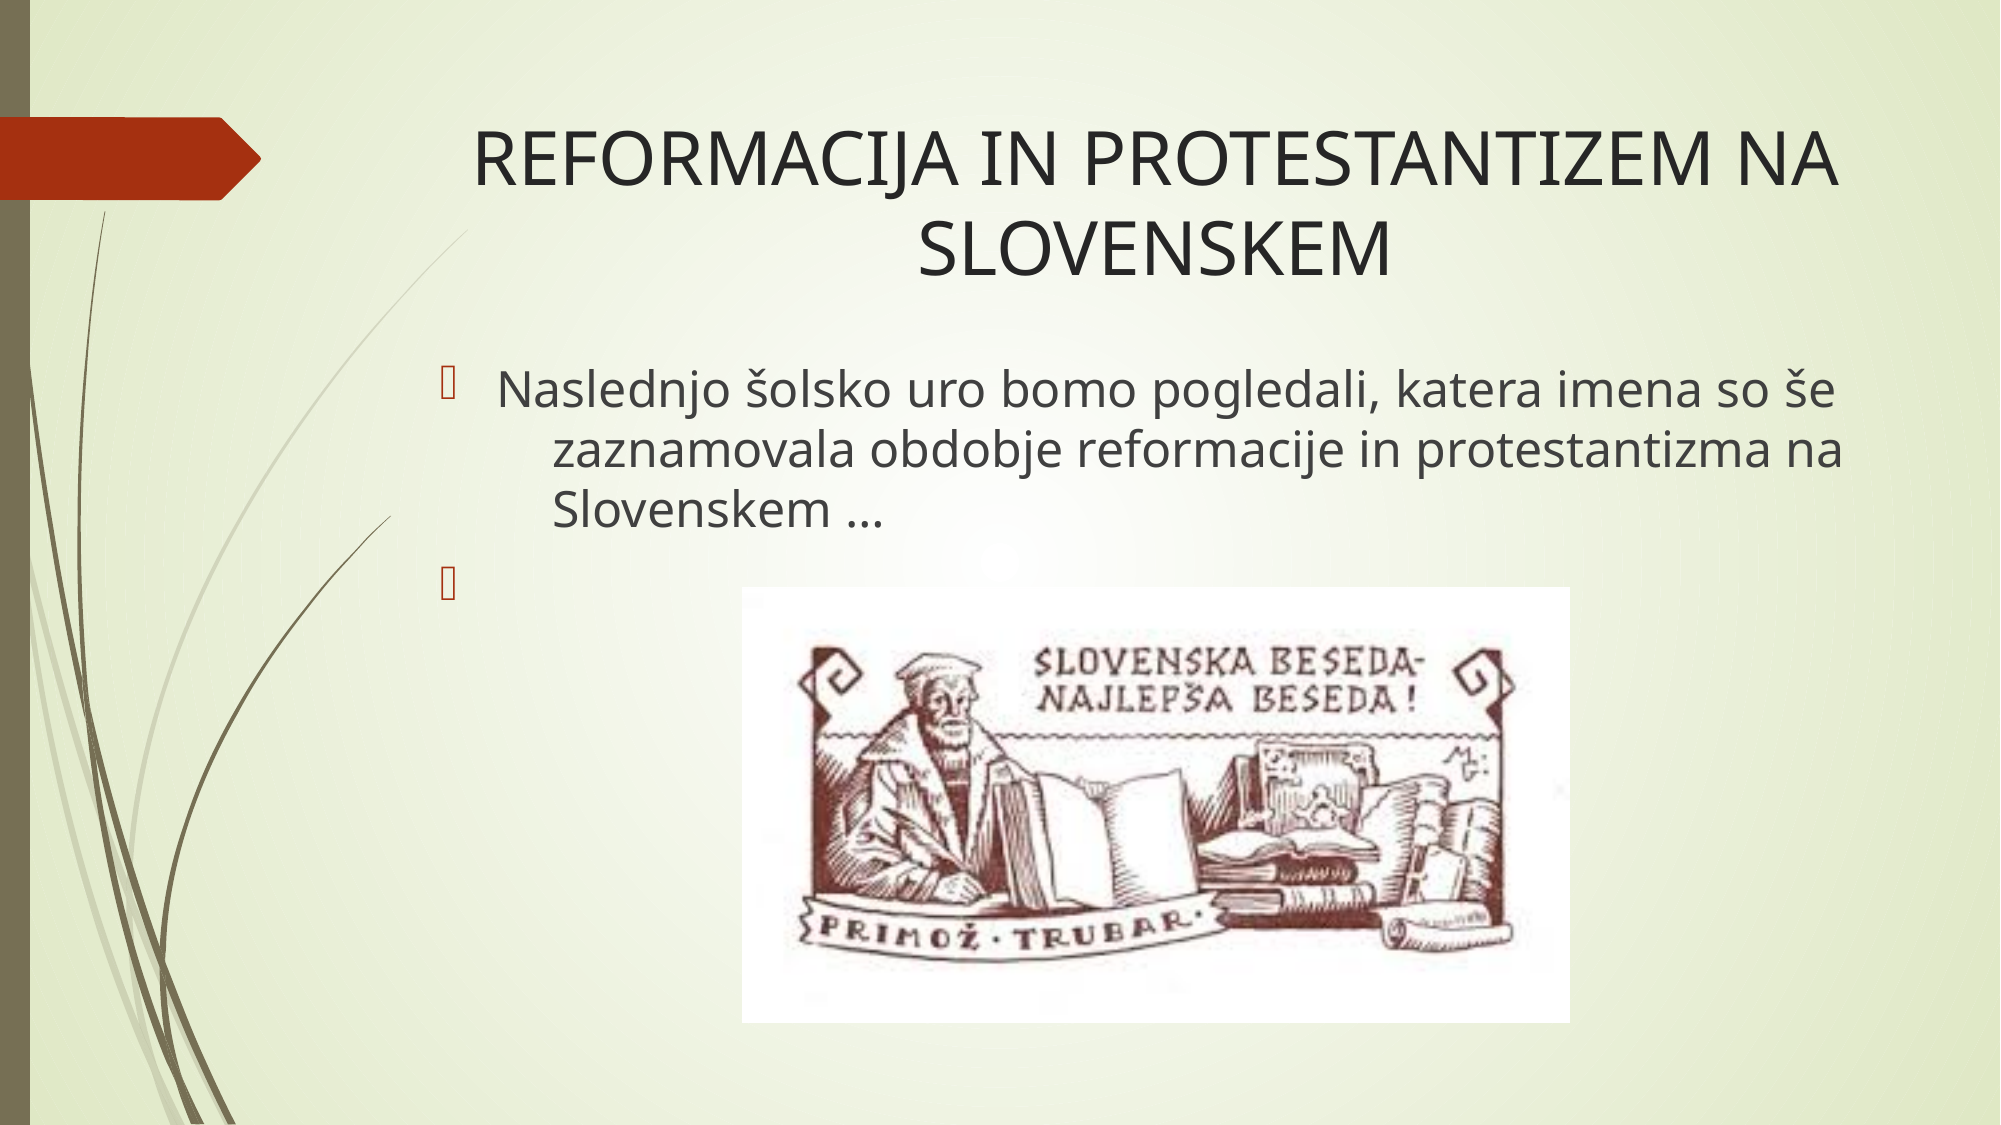

# REFORMACIJA IN PROTESTANTIZEM NA SLOVENSKEM
Naslednjo šolsko uro bomo pogledali, katera imena so še zaznamovala obdobje reformacije in protestantizma na Slovenskem …